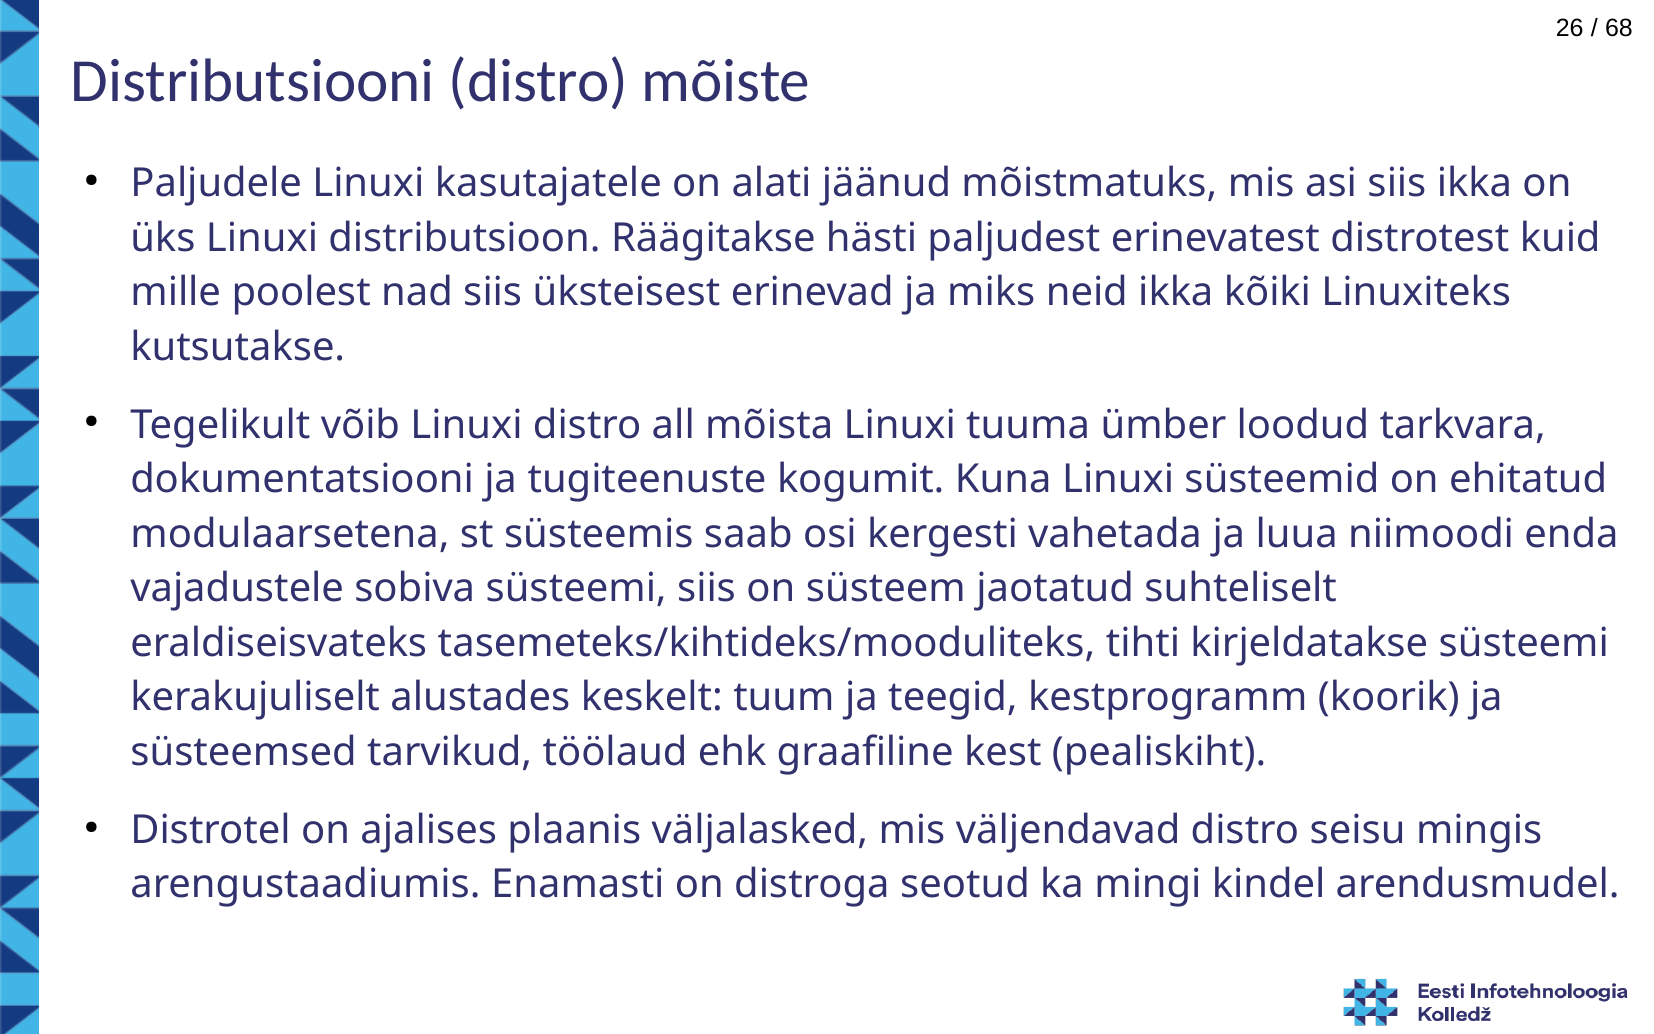

# Distributsiooni (distro) mõiste
Paljudele Linuxi kasutajatele on alati jäänud mõistmatuks, mis asi siis ikka on üks Linuxi distributsioon. Räägitakse hästi paljudest erinevatest distrotest kuid mille poolest nad siis üksteisest erinevad ja miks neid ikka kõiki Linuxiteks kutsutakse.
Tegelikult võib Linuxi distro all mõista Linuxi tuuma ümber loodud tarkvara, dokumentatsiooni ja tugiteenuste kogumit. Kuna Linuxi süsteemid on ehitatud modulaarsetena, st süsteemis saab osi kergesti vahetada ja luua niimoodi enda vajadustele sobiva süsteemi, siis on süsteem jaotatud suhteliselt eraldiseisvateks tasemeteks/kihtideks/mooduliteks, tihti kirjeldatakse süsteemi kerakujuliselt alustades keskelt: tuum ja teegid, kestprogramm (koorik) ja süsteemsed tarvikud, töölaud ehk graafiline kest (pealiskiht).
Distrotel on ajalises plaanis väljalasked, mis väljendavad distro seisu mingis arengustaadiumis. Enamasti on distroga seotud ka mingi kindel arendusmudel.